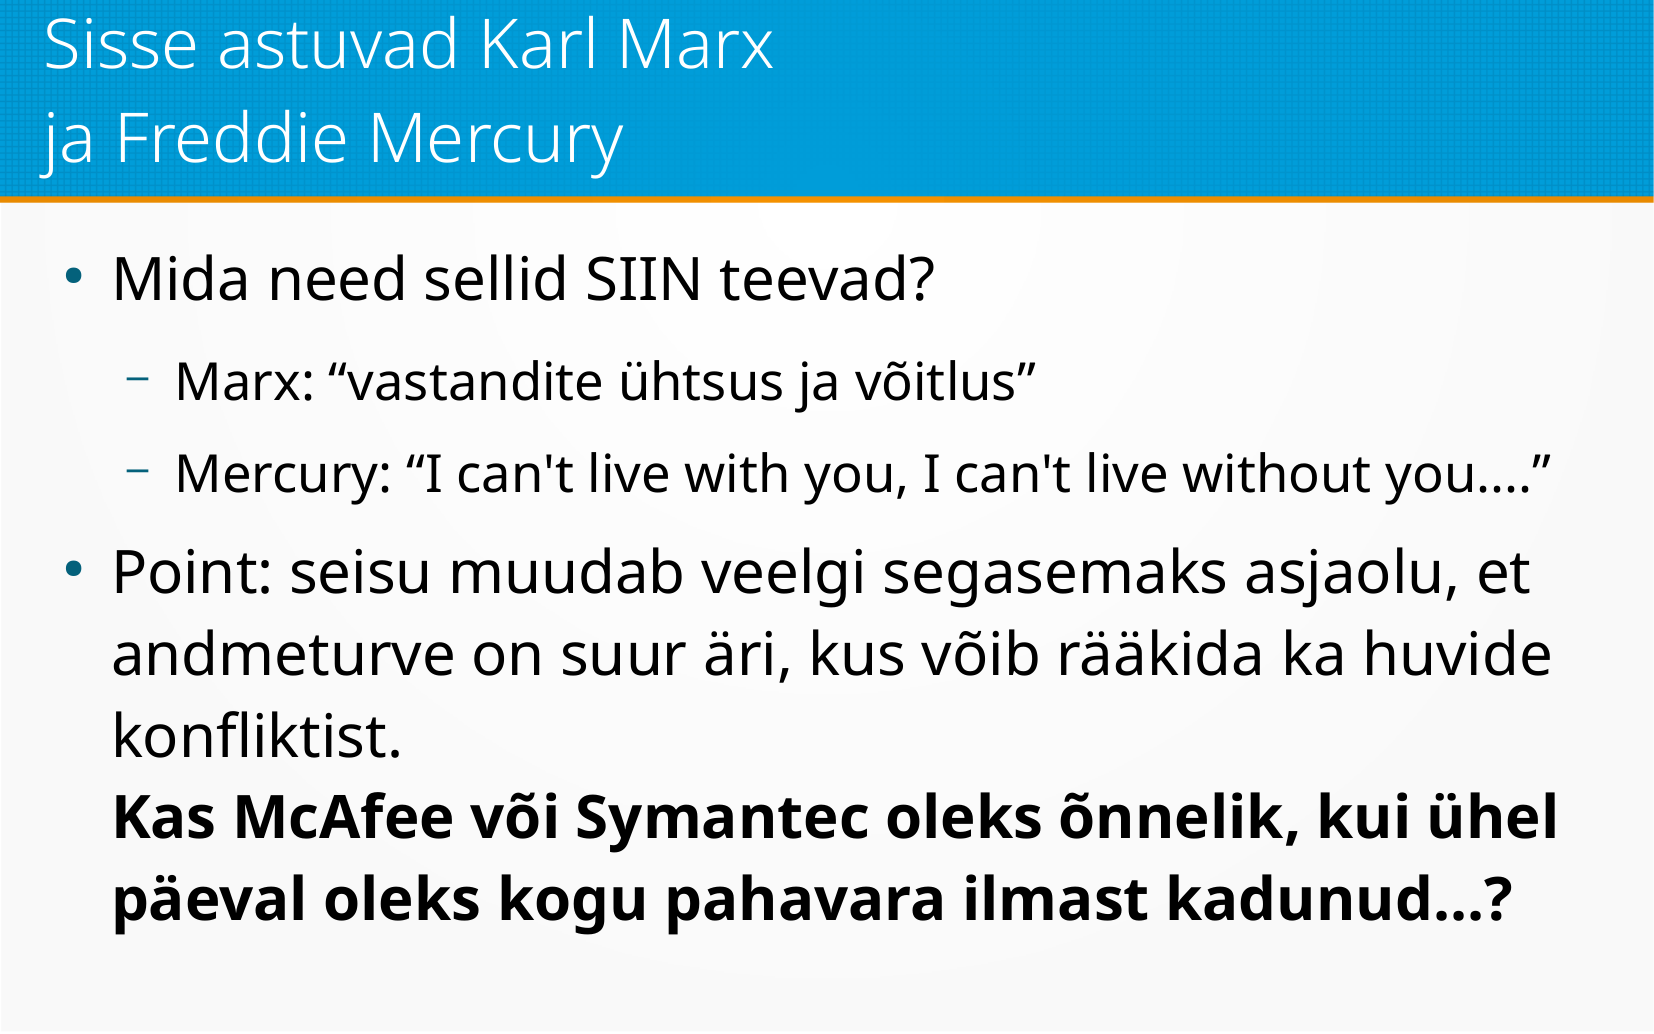

# Sisse astuvad Karl Marx ja Freddie Mercury
Mida need sellid SIIN teevad?
Marx: “vastandite ühtsus ja võitlus”
Mercury: “I can't live with you, I can't live without you....”
Point: seisu muudab veelgi segasemaks asjaolu, et andmeturve on suur äri, kus võib rääkida ka huvide konfliktist.
Kas McAfee või Symantec oleks õnnelik, kui ühel päeval oleks kogu pahavara ilmast kadunud...?